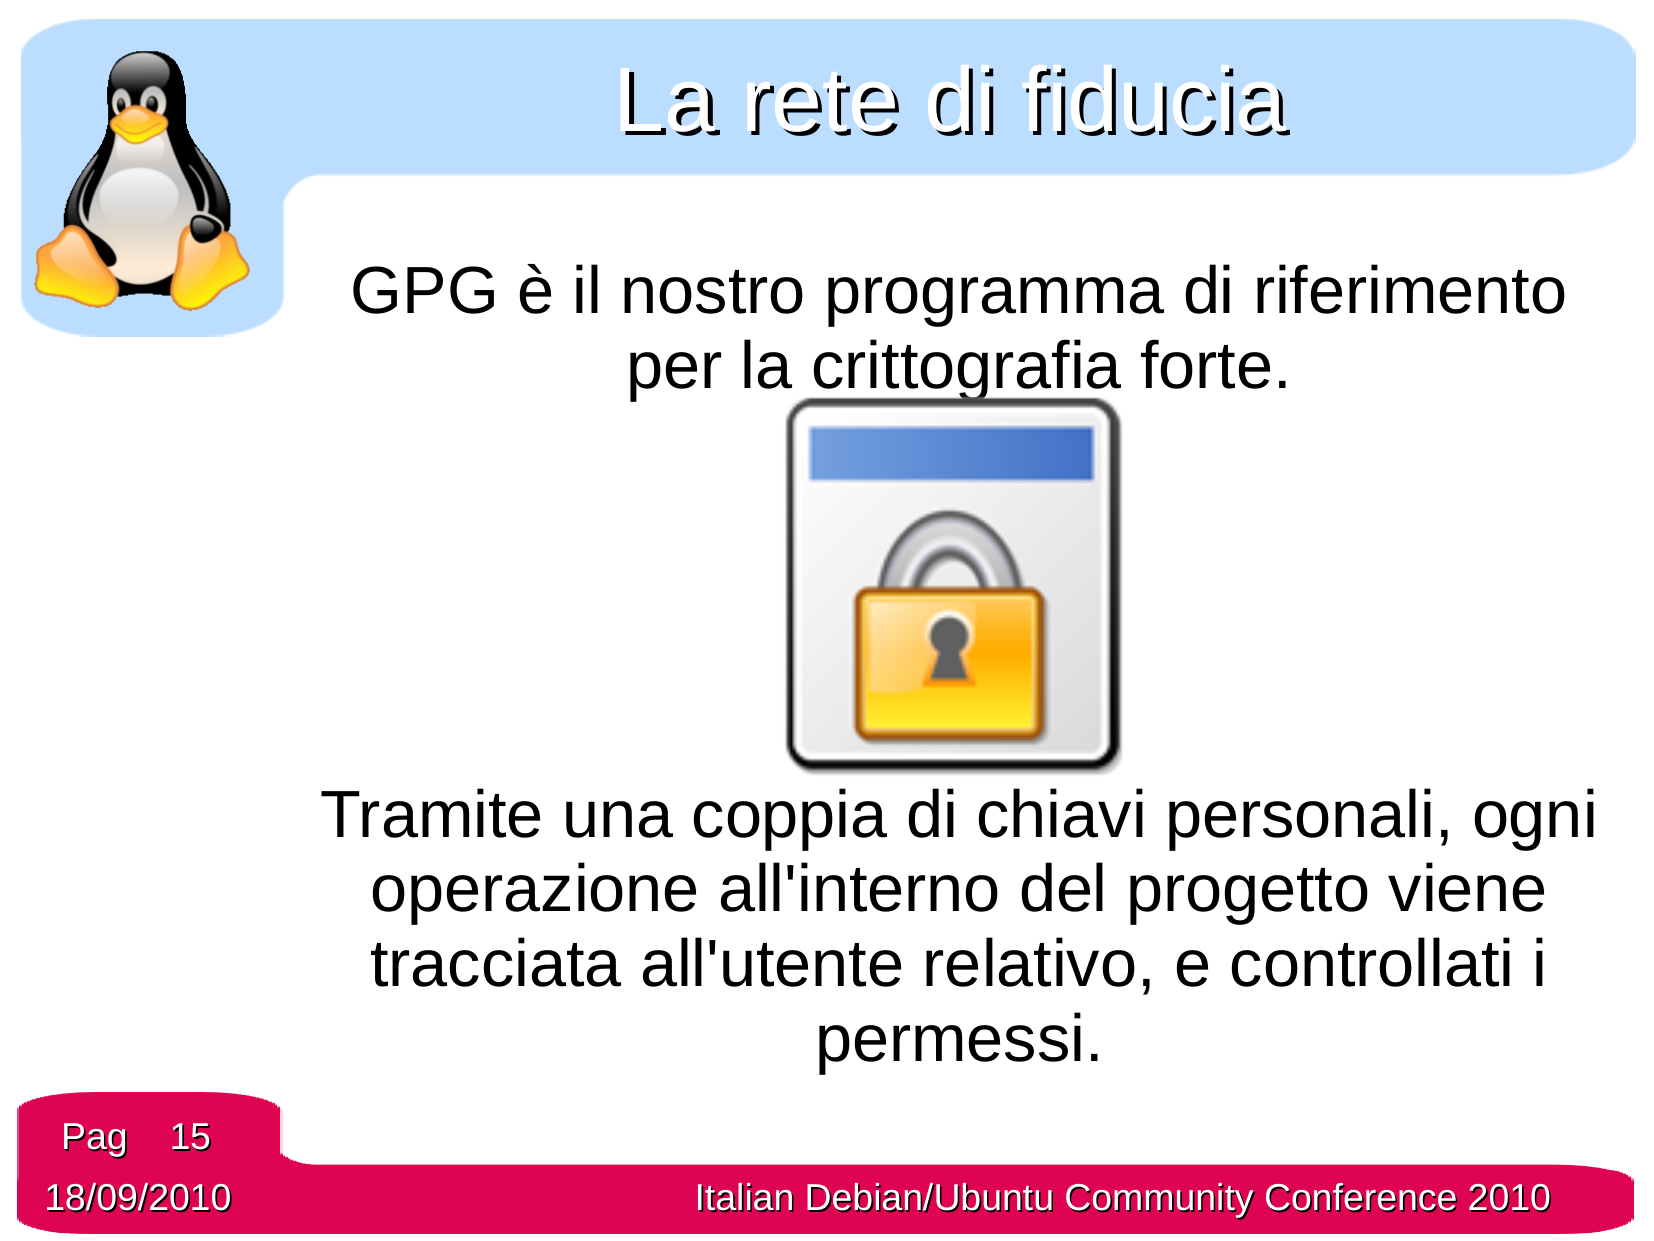

# La rete di fiducia
GPG è il nostro programma di riferimento per la crittografia forte.
Tramite una coppia di chiavi personali, ogni operazione all'interno del progetto viene tracciata all'utente relativo, e controllati i permessi.
Pag
Italian Debian/Ubuntu Community Conference 2010
18/09/2010